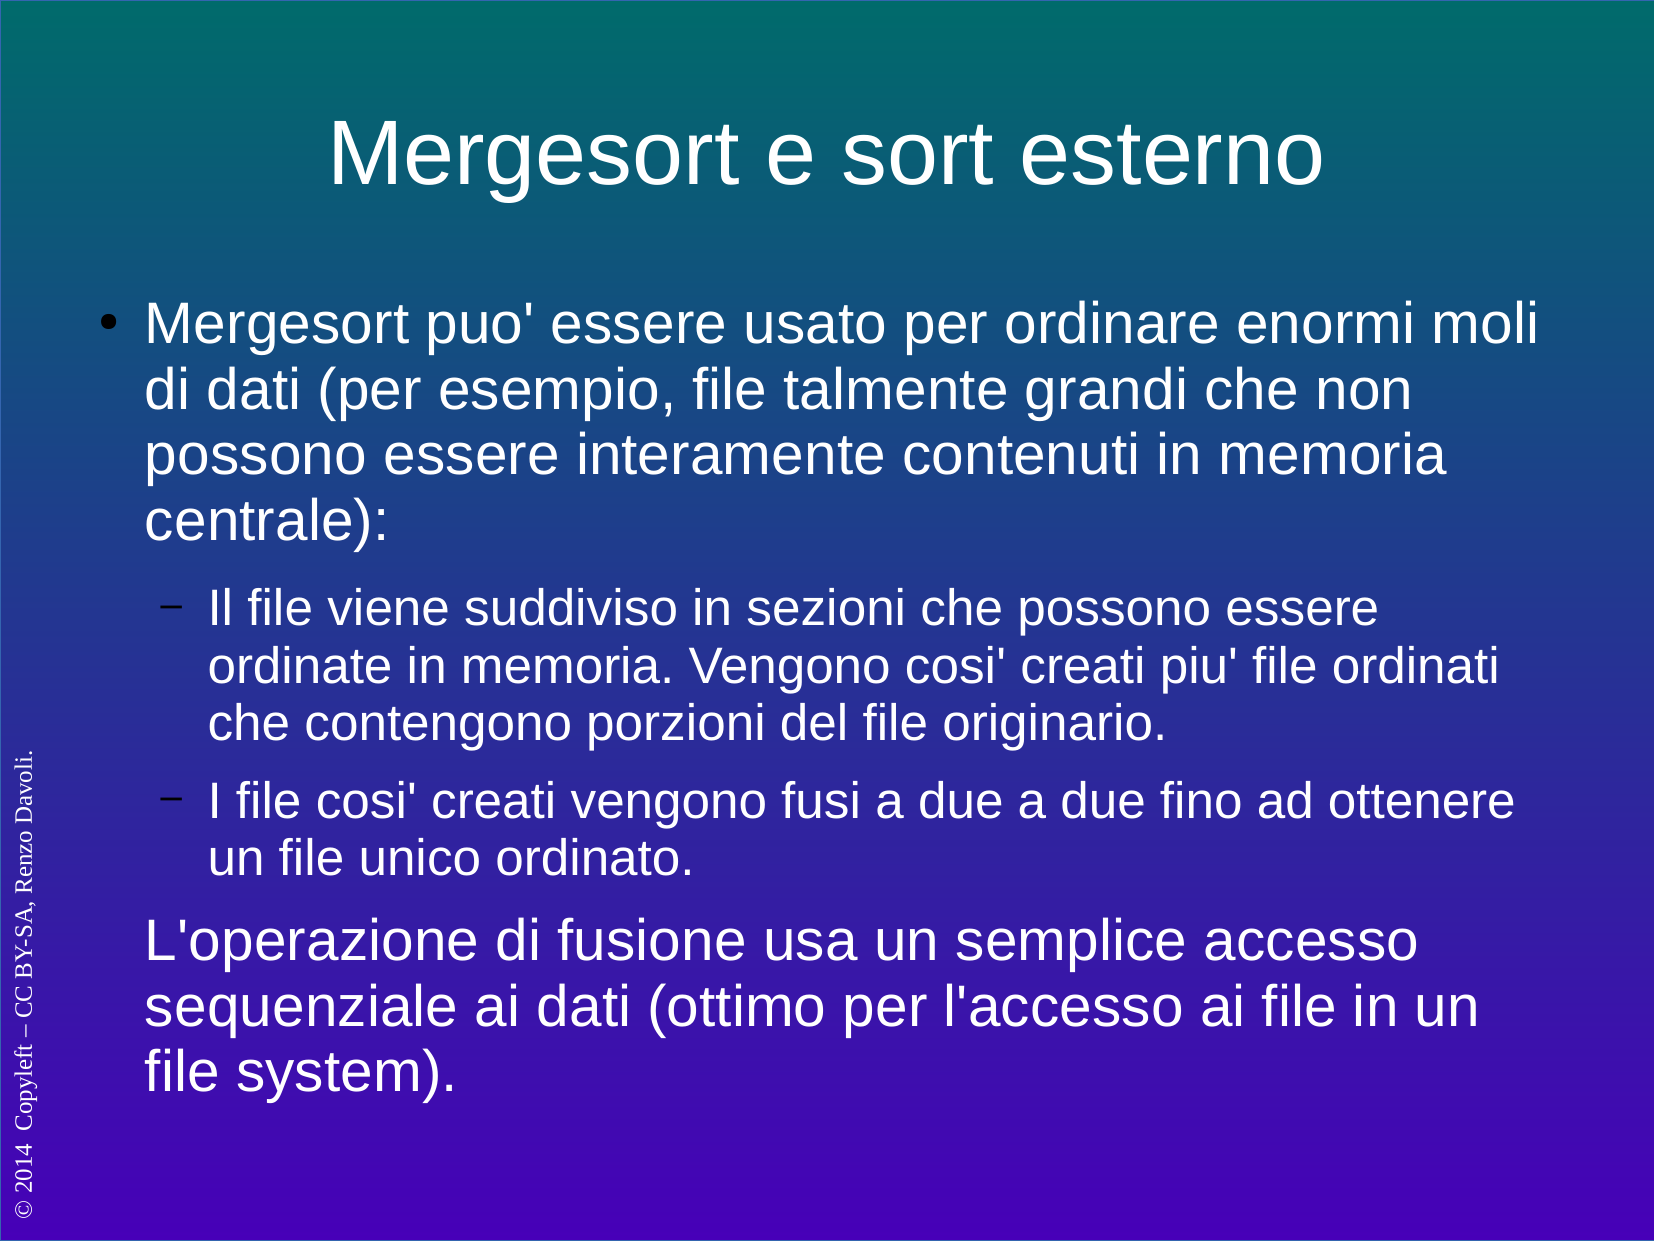

# Mergesort e sort esterno
Mergesort puo' essere usato per ordinare enormi moli di dati (per esempio, file talmente grandi che non possono essere interamente contenuti in memoria centrale):
Il file viene suddiviso in sezioni che possono essere ordinate in memoria. Vengono cosi' creati piu' file ordinati che contengono porzioni del file originario.
I file cosi' creati vengono fusi a due a due fino ad ottenere un file unico ordinato.
L'operazione di fusione usa un semplice accesso sequenziale ai dati (ottimo per l'accesso ai file in un file system).